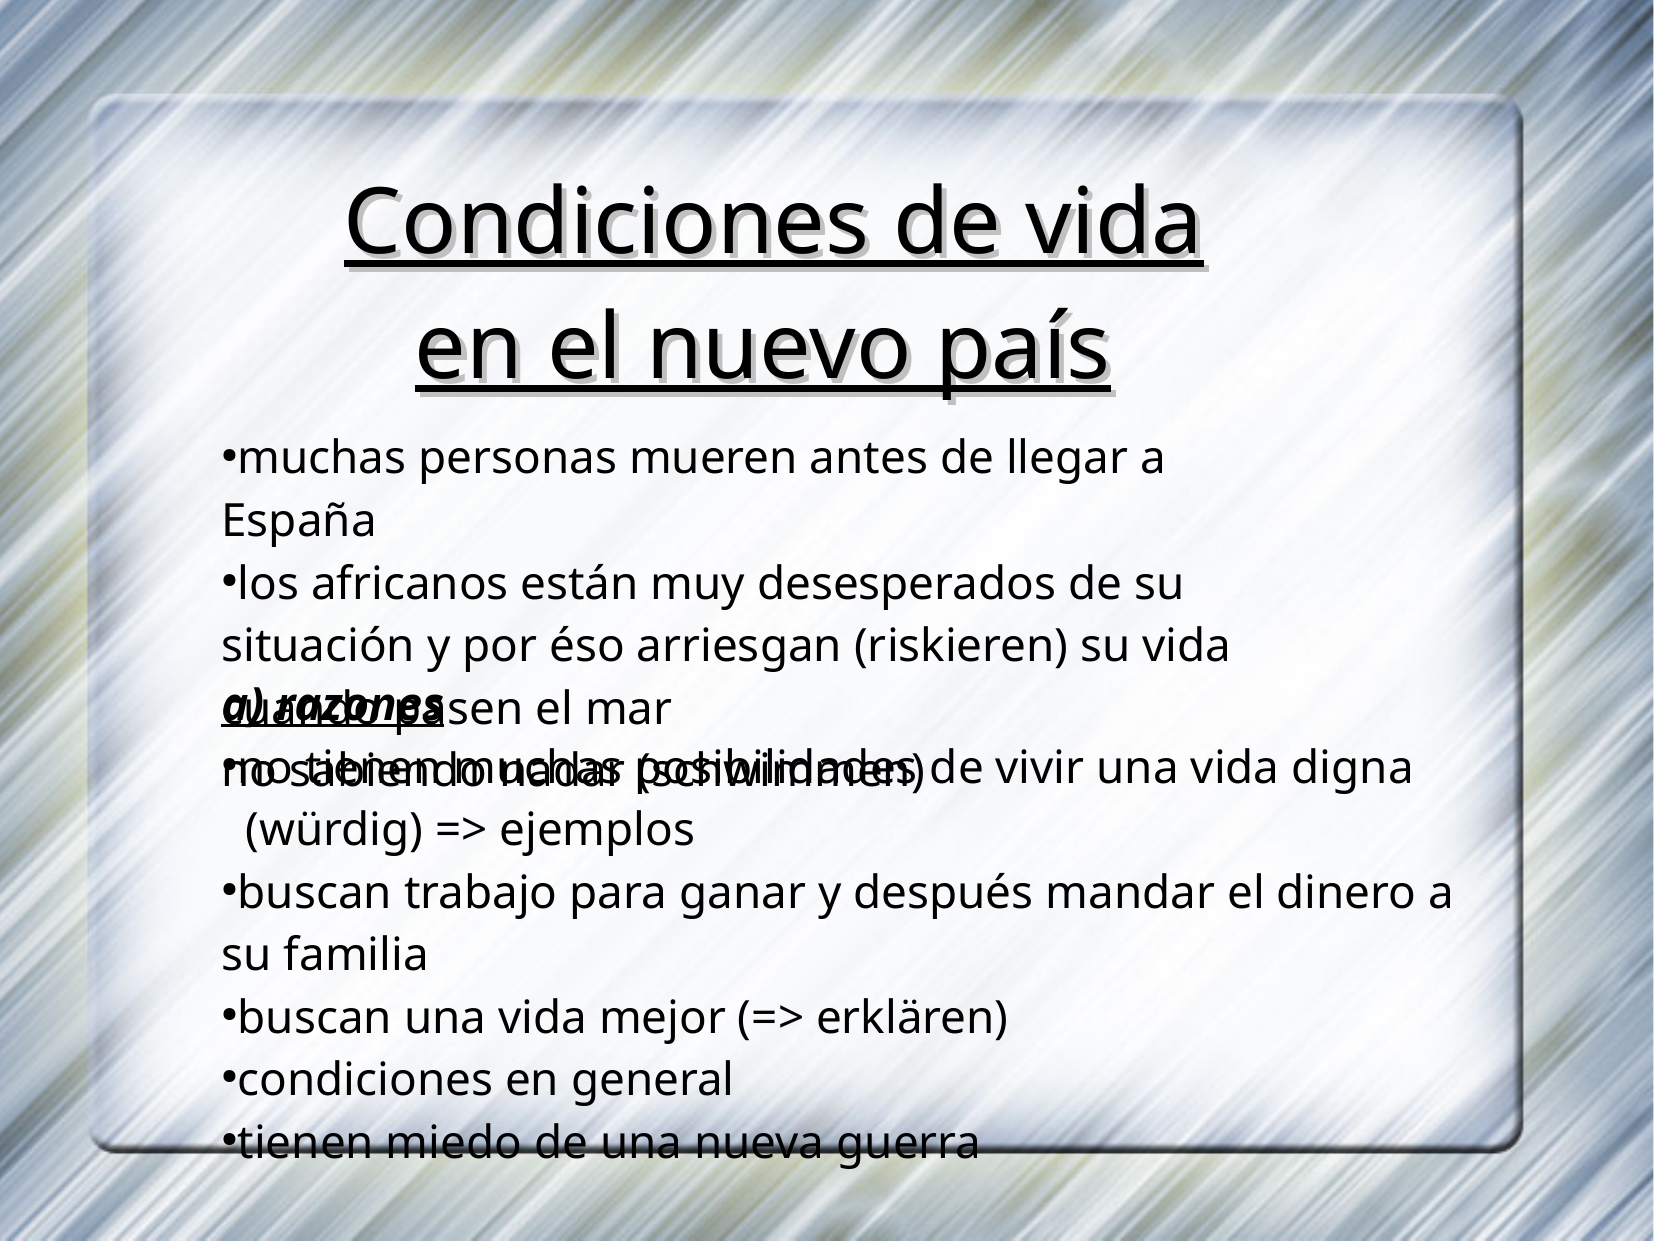

Condiciones de vida
 en el nuevo país
muchas personas mueren antes de llegar a España
los africanos están muy desesperados de su situación y por éso arriesgan (riskieren) su vida cuando pasen el mar
no sabiendo nadar (schwimmen)
a) razones
no tienen muchas posibilidades de vivir una vida digna
 (würdig) => ejemplos
buscan trabajo para ganar y después mandar el dinero a su familia
buscan una vida mejor (=> erklären)
condiciones en general
tienen miedo de una nueva guerra